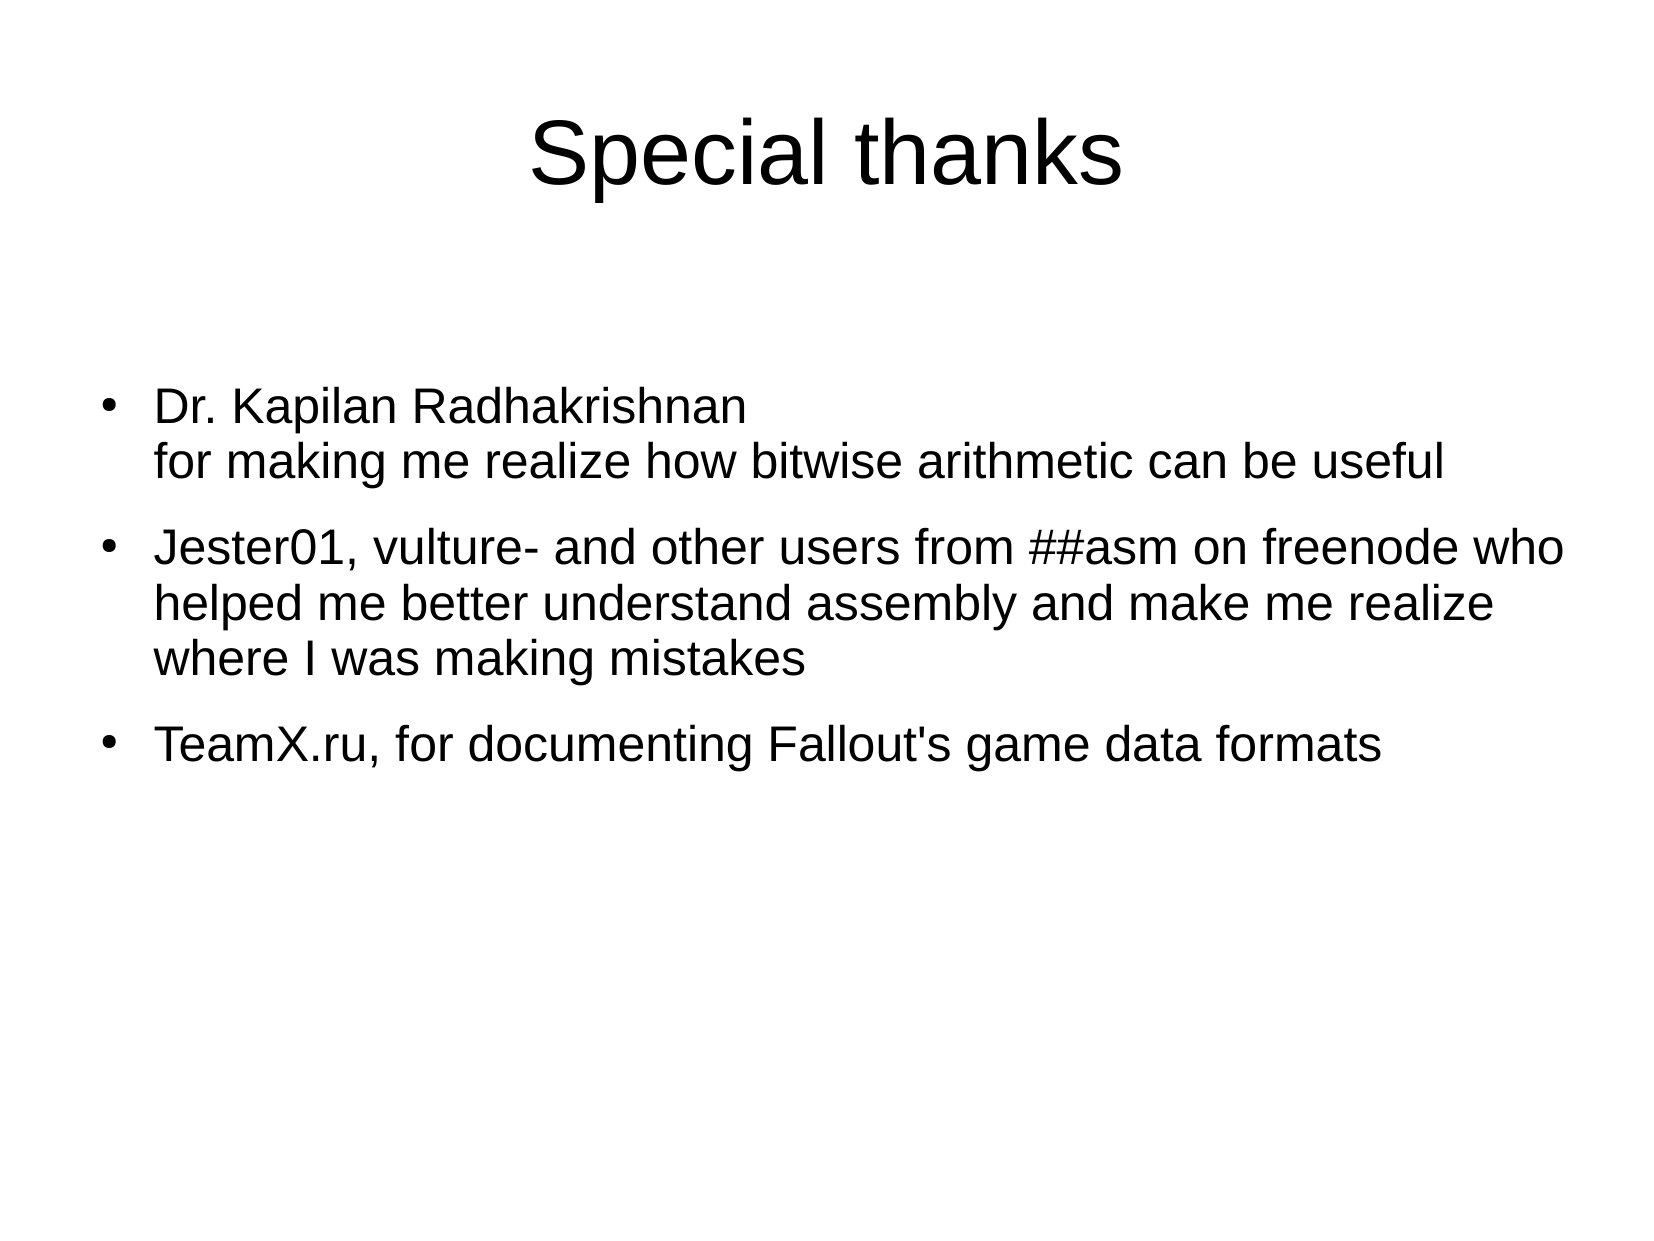

# Special thanks
Dr. Kapilan Radhakrishnan
for making me realize how bitwise arithmetic can be useful
Jester01, vulture- and other users from ##asm on freenode who helped me better understand assembly and make me realize where I was making mistakes
TeamX.ru, for documenting Fallout's game data formats